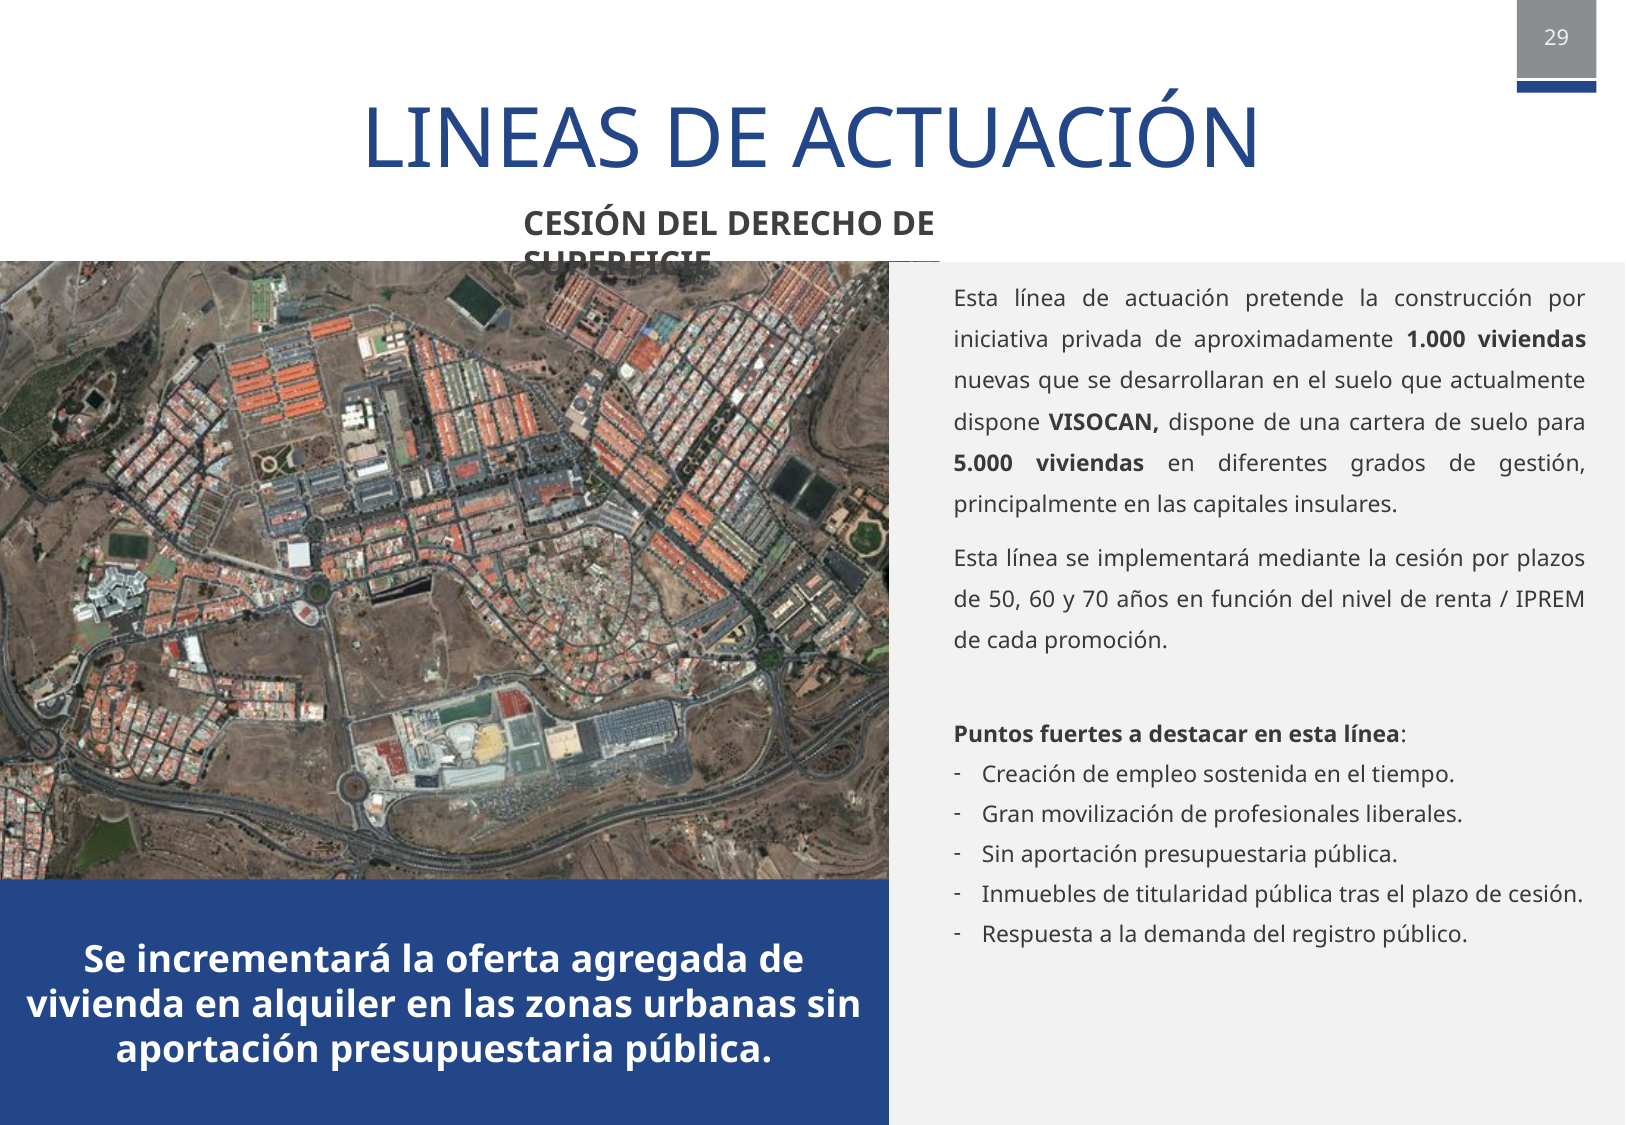

# LINEAS DE ACTUACIÓN
CESIÓN DEL DERECHO DE SUPERFICIE
Esta línea de actuación pretende la construcción por iniciativa privada de aproximadamente 1.000 viviendas nuevas que se desarrollaran en el suelo que actualmente dispone VISOCAN, dispone de una cartera de suelo para 5.000 viviendas en diferentes grados de gestión, principalmente en las capitales insulares.
Esta línea se implementará mediante la cesión por plazos de 50, 60 y 70 años en función del nivel de renta / IPREM de cada promoción.
Puntos fuertes a destacar en esta línea:
Creación de empleo sostenida en el tiempo.
Gran movilización de profesionales liberales.
Sin aportación presupuestaria pública.
Inmuebles de titularidad pública tras el plazo de cesión.
Respuesta a la demanda del registro público.
Se incrementará la oferta agregada de vivienda en alquiler en las zonas urbanas sin aportación presupuestaria pública.